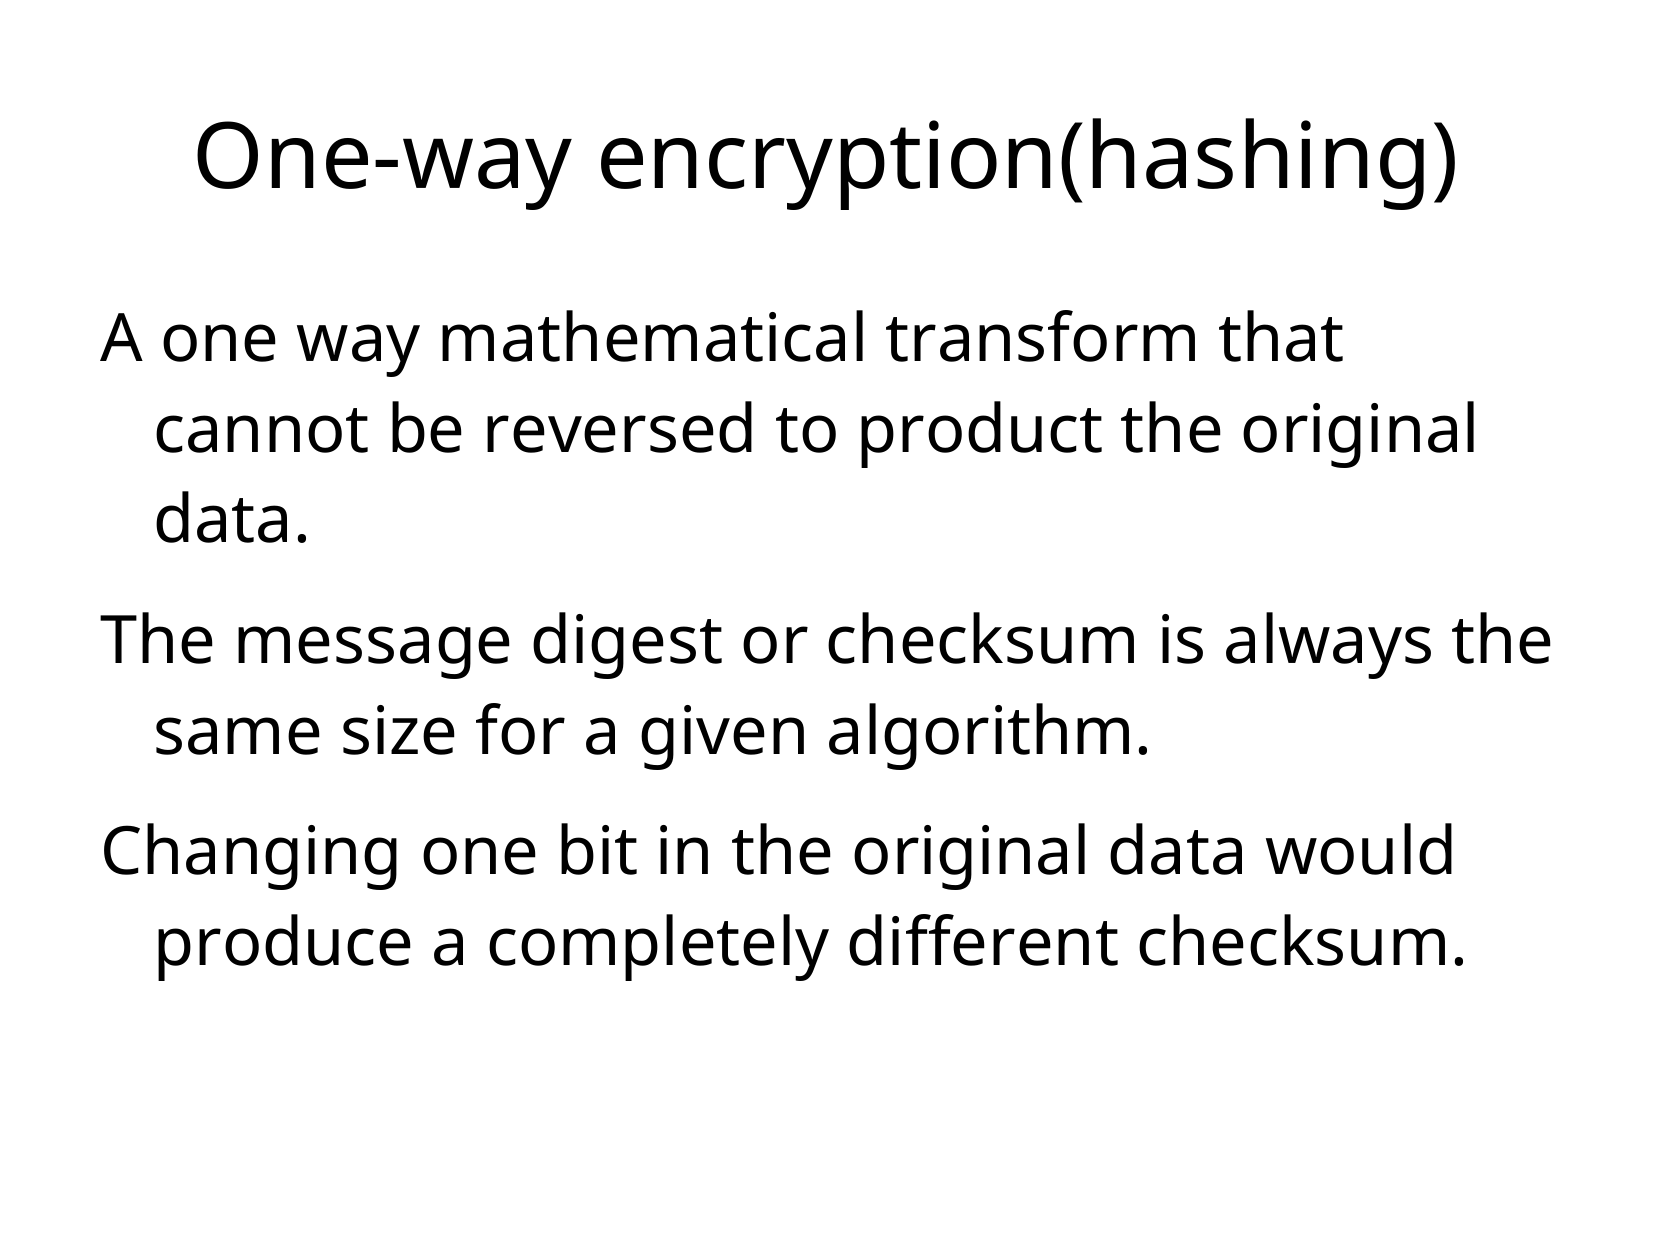

# One-way encryption(hashing)
A one way mathematical transform that cannot be reversed to product the original data.
The message digest or checksum is always the same size for a given algorithm.
Changing one bit in the original data would produce a completely different checksum.